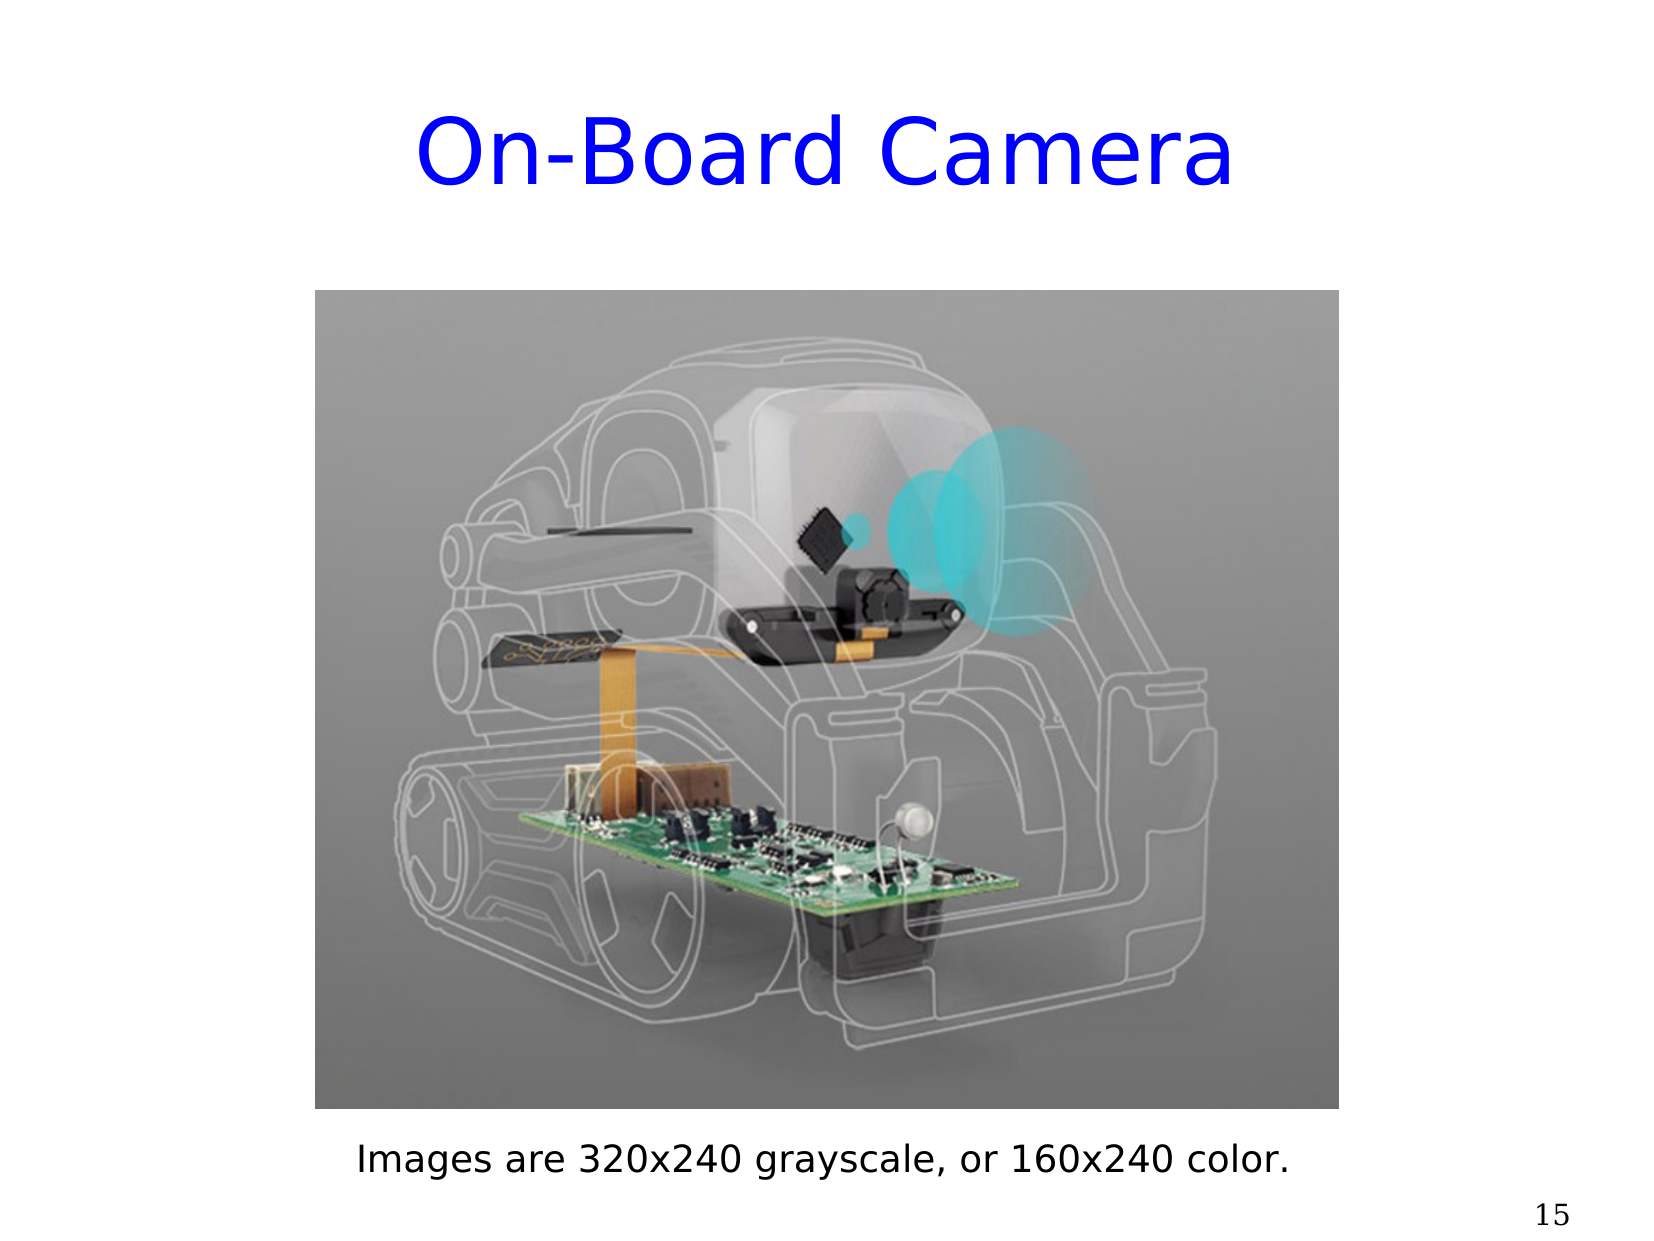

# On-Board Camera
Images are 320x240 grayscale, or 160x240 color.
15